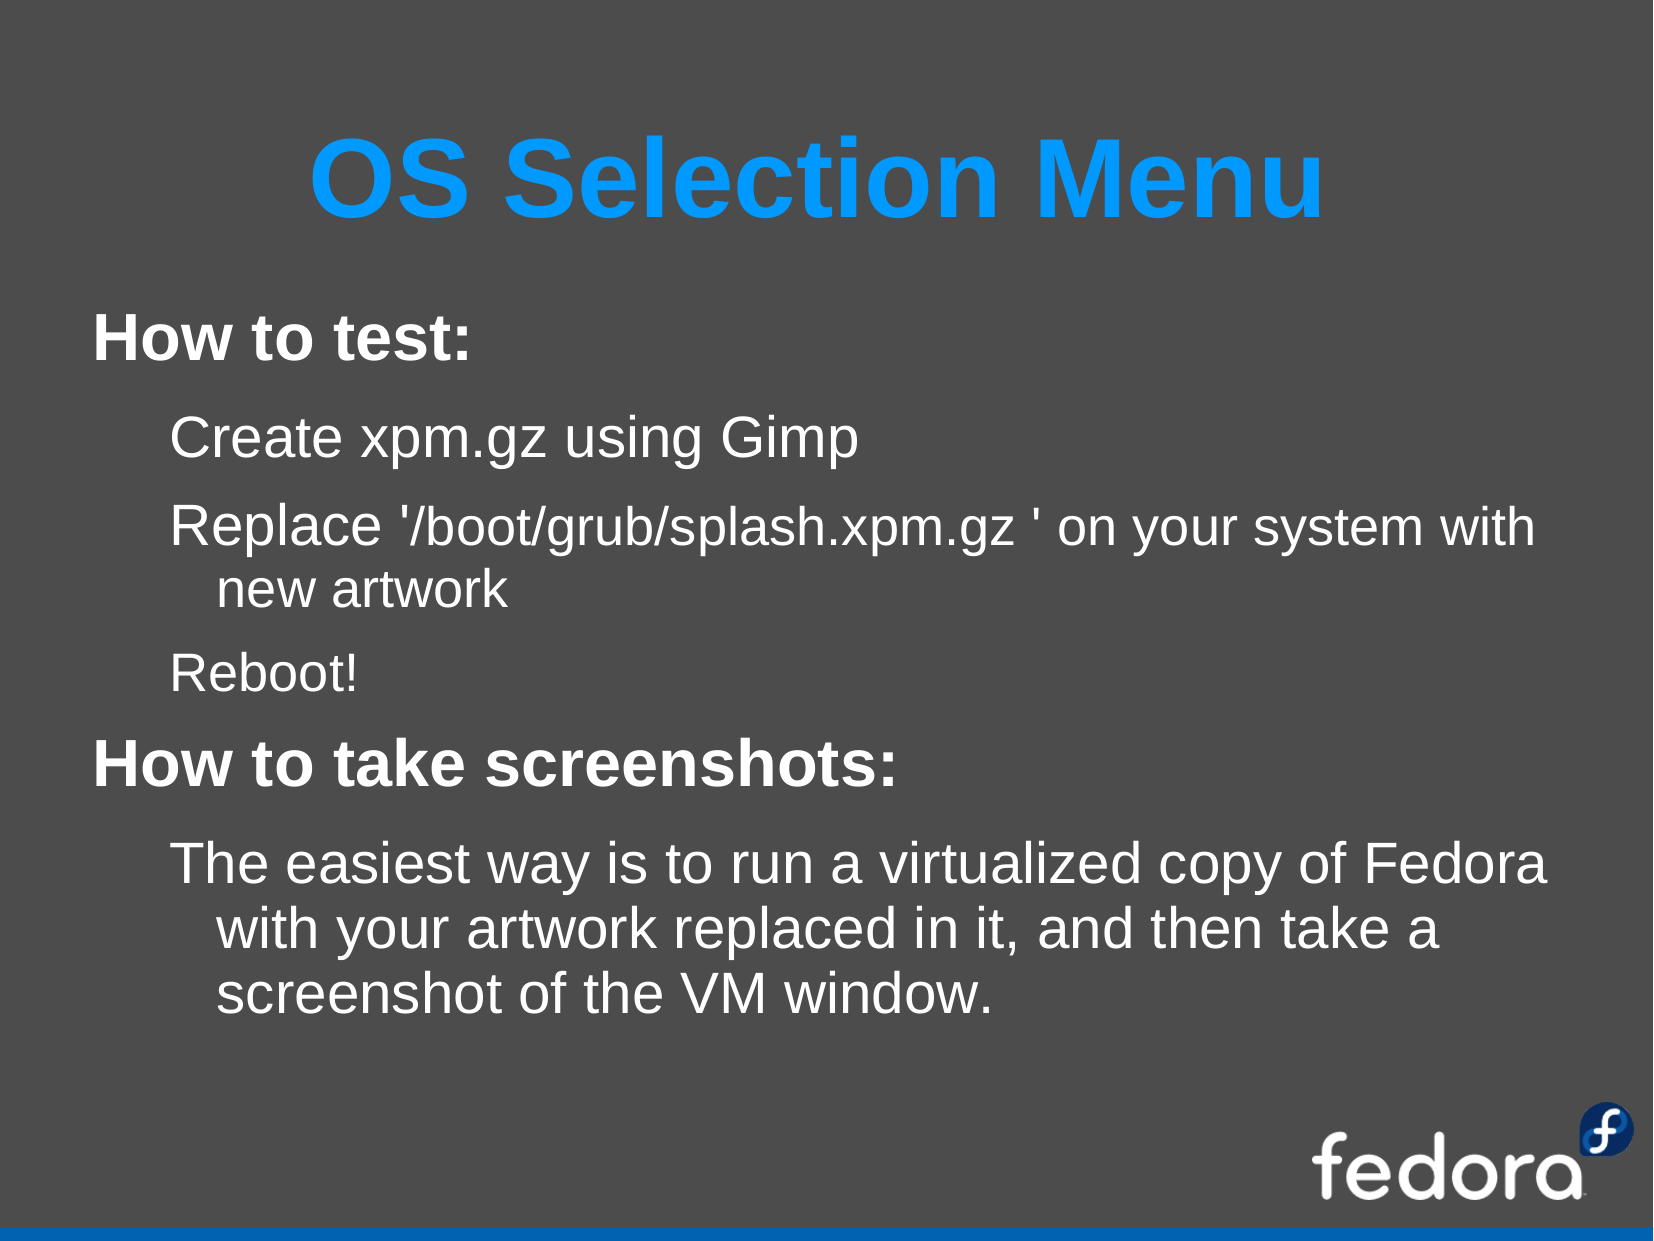

# OS Selection Menu
How to test:
Create xpm.gz using Gimp
Replace '/boot/grub/splash.xpm.gz ' on your system with new artwork
Reboot!
How to take screenshots:
The easiest way is to run a virtualized copy of Fedora with your artwork replaced in it, and then take a screenshot of the VM window.